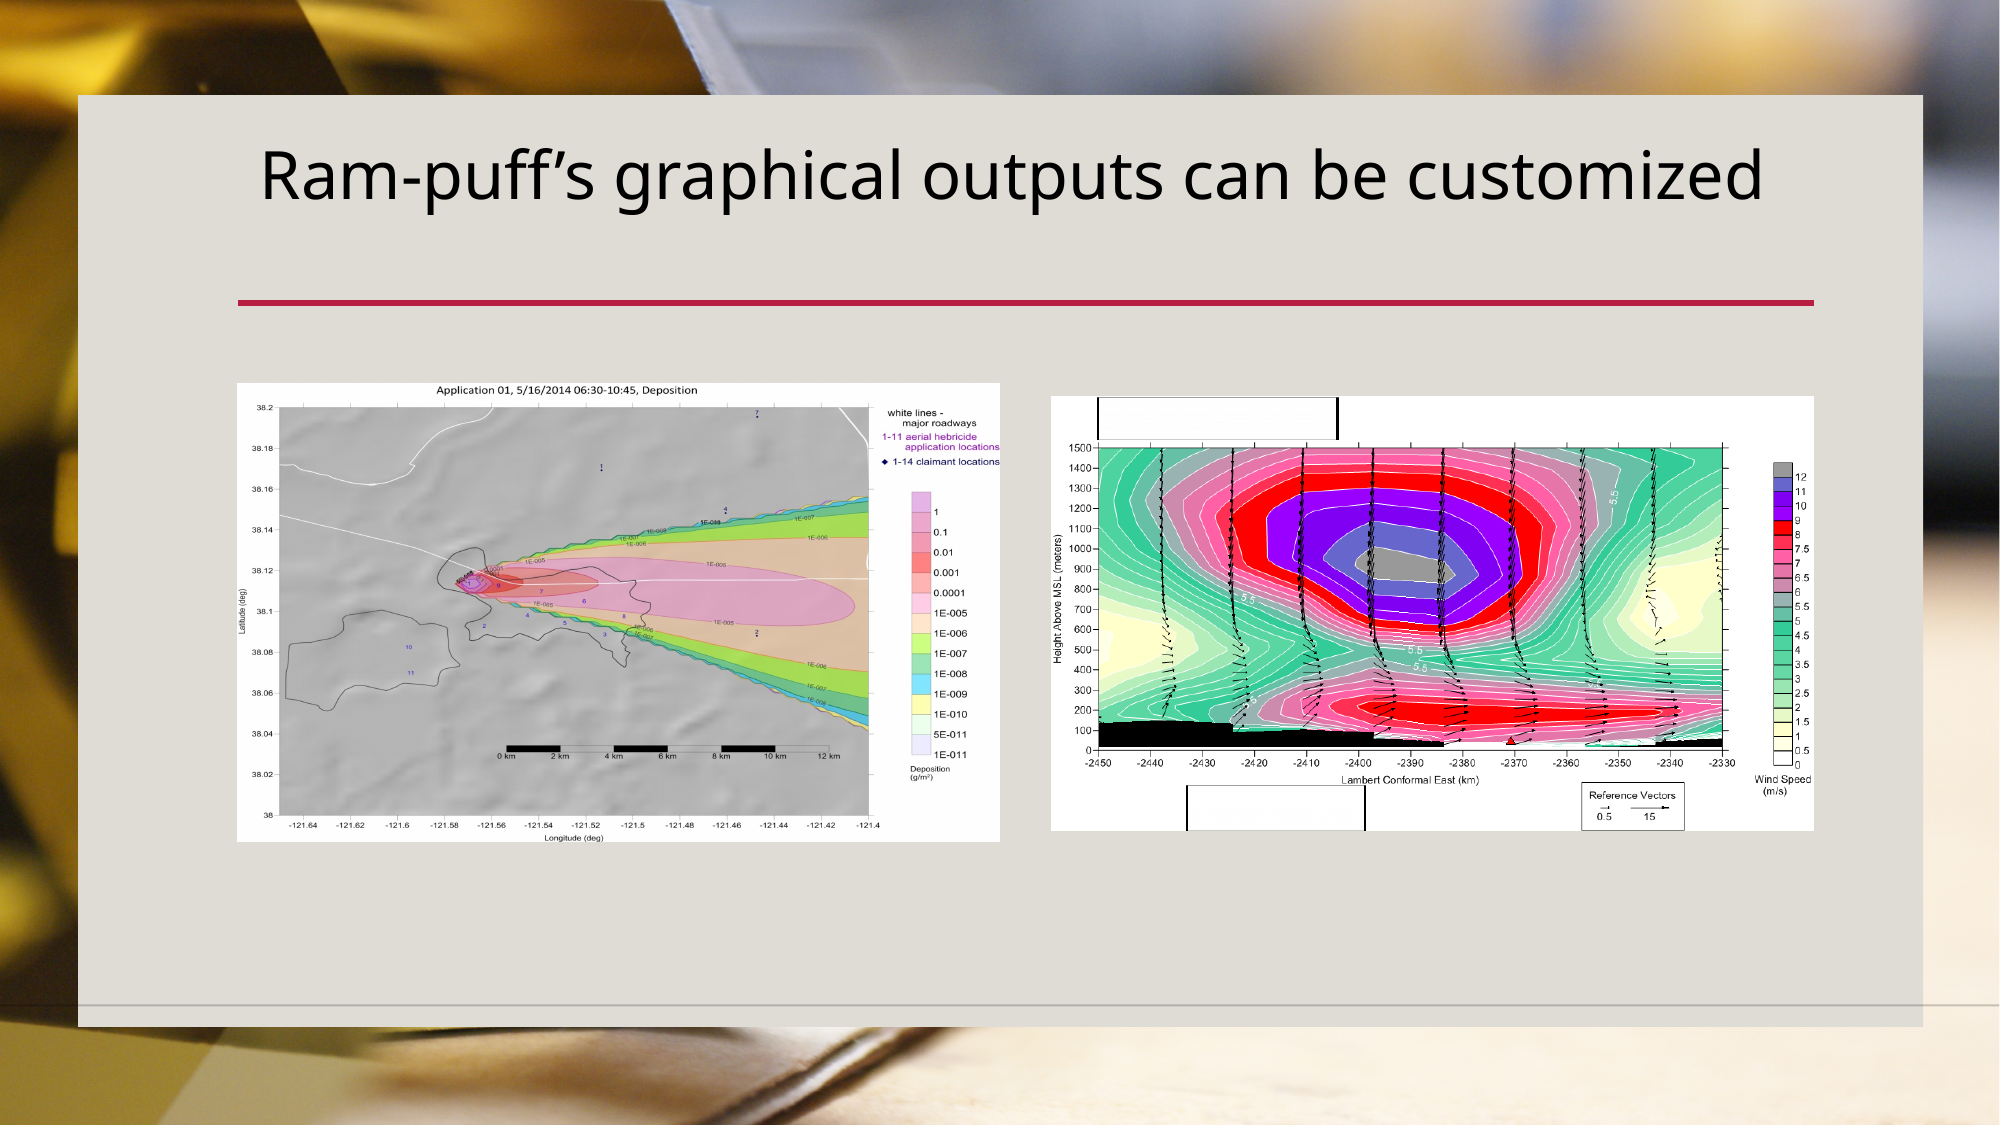

# Ram-puff’s graphical outputs can be customized